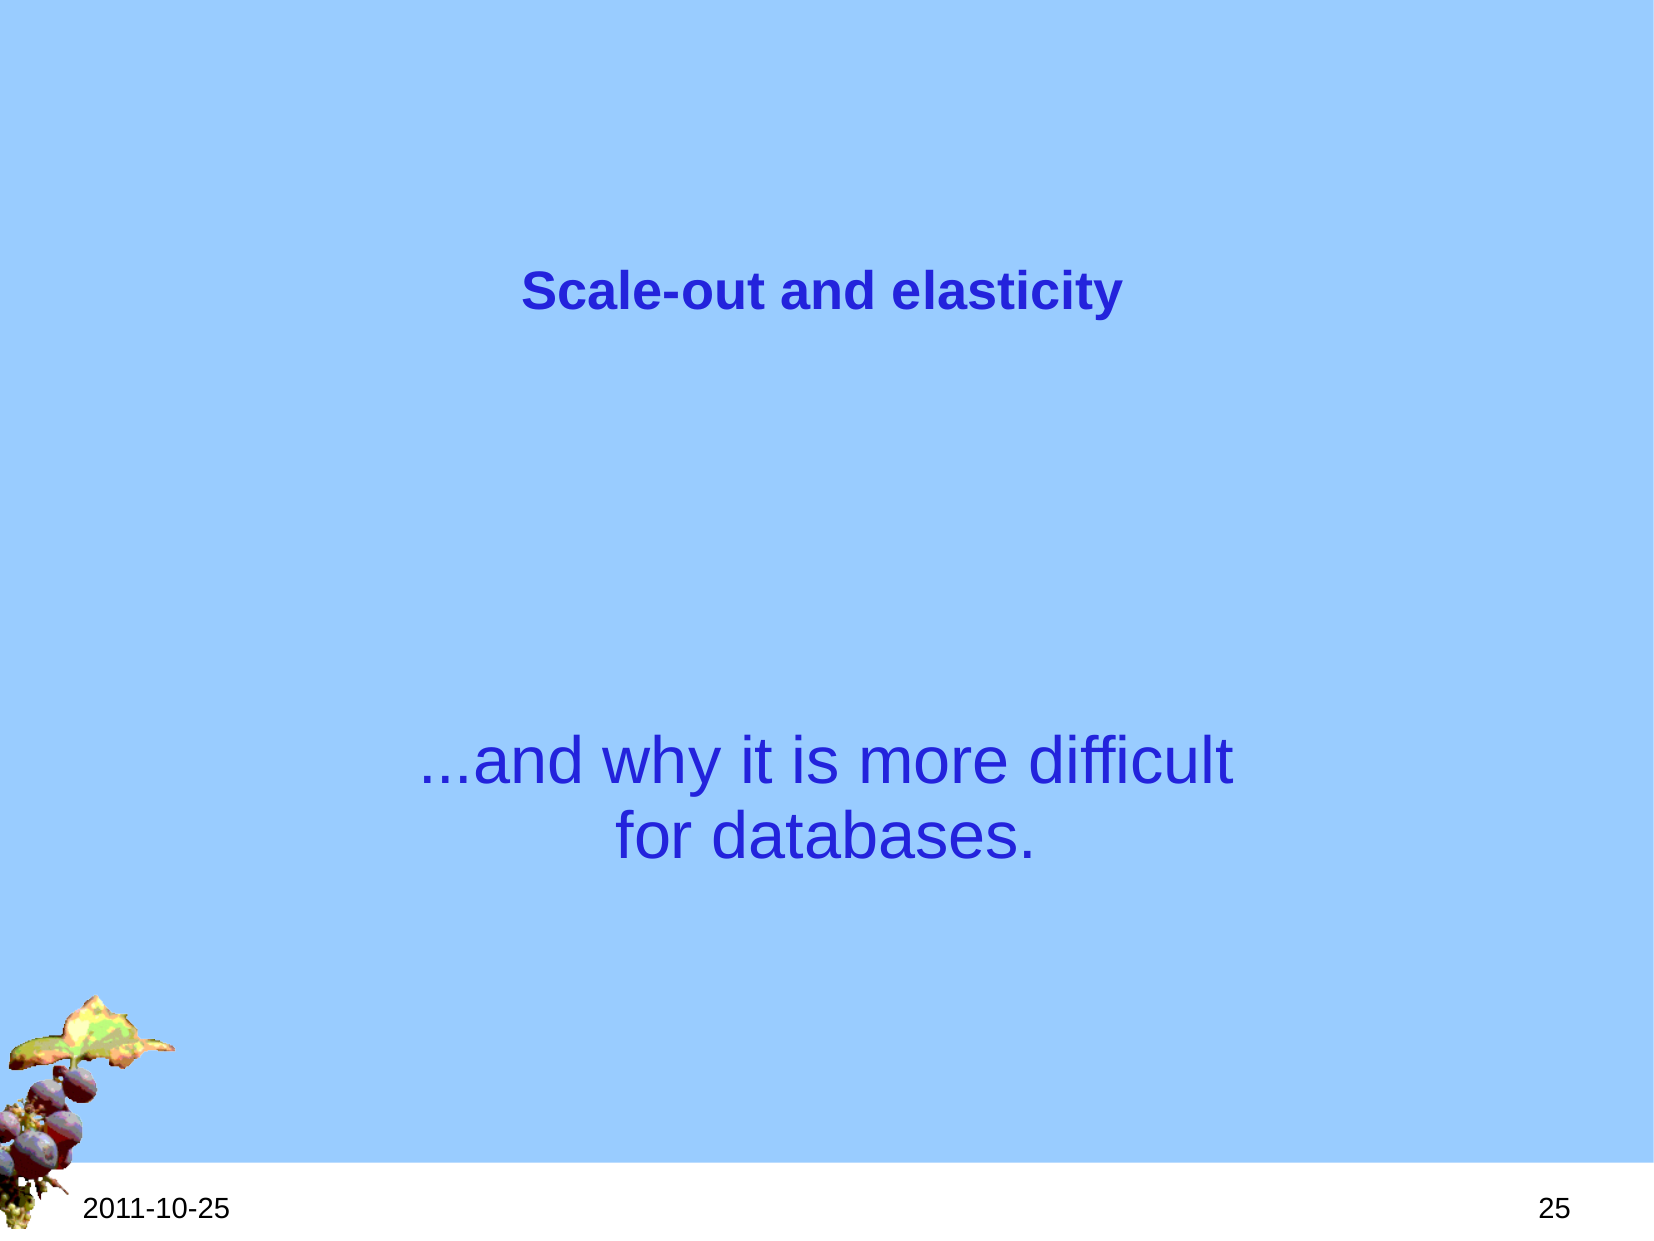

# Scale-out and elasticity
...and why it is more difficult
for databases.
2011-10-25
25